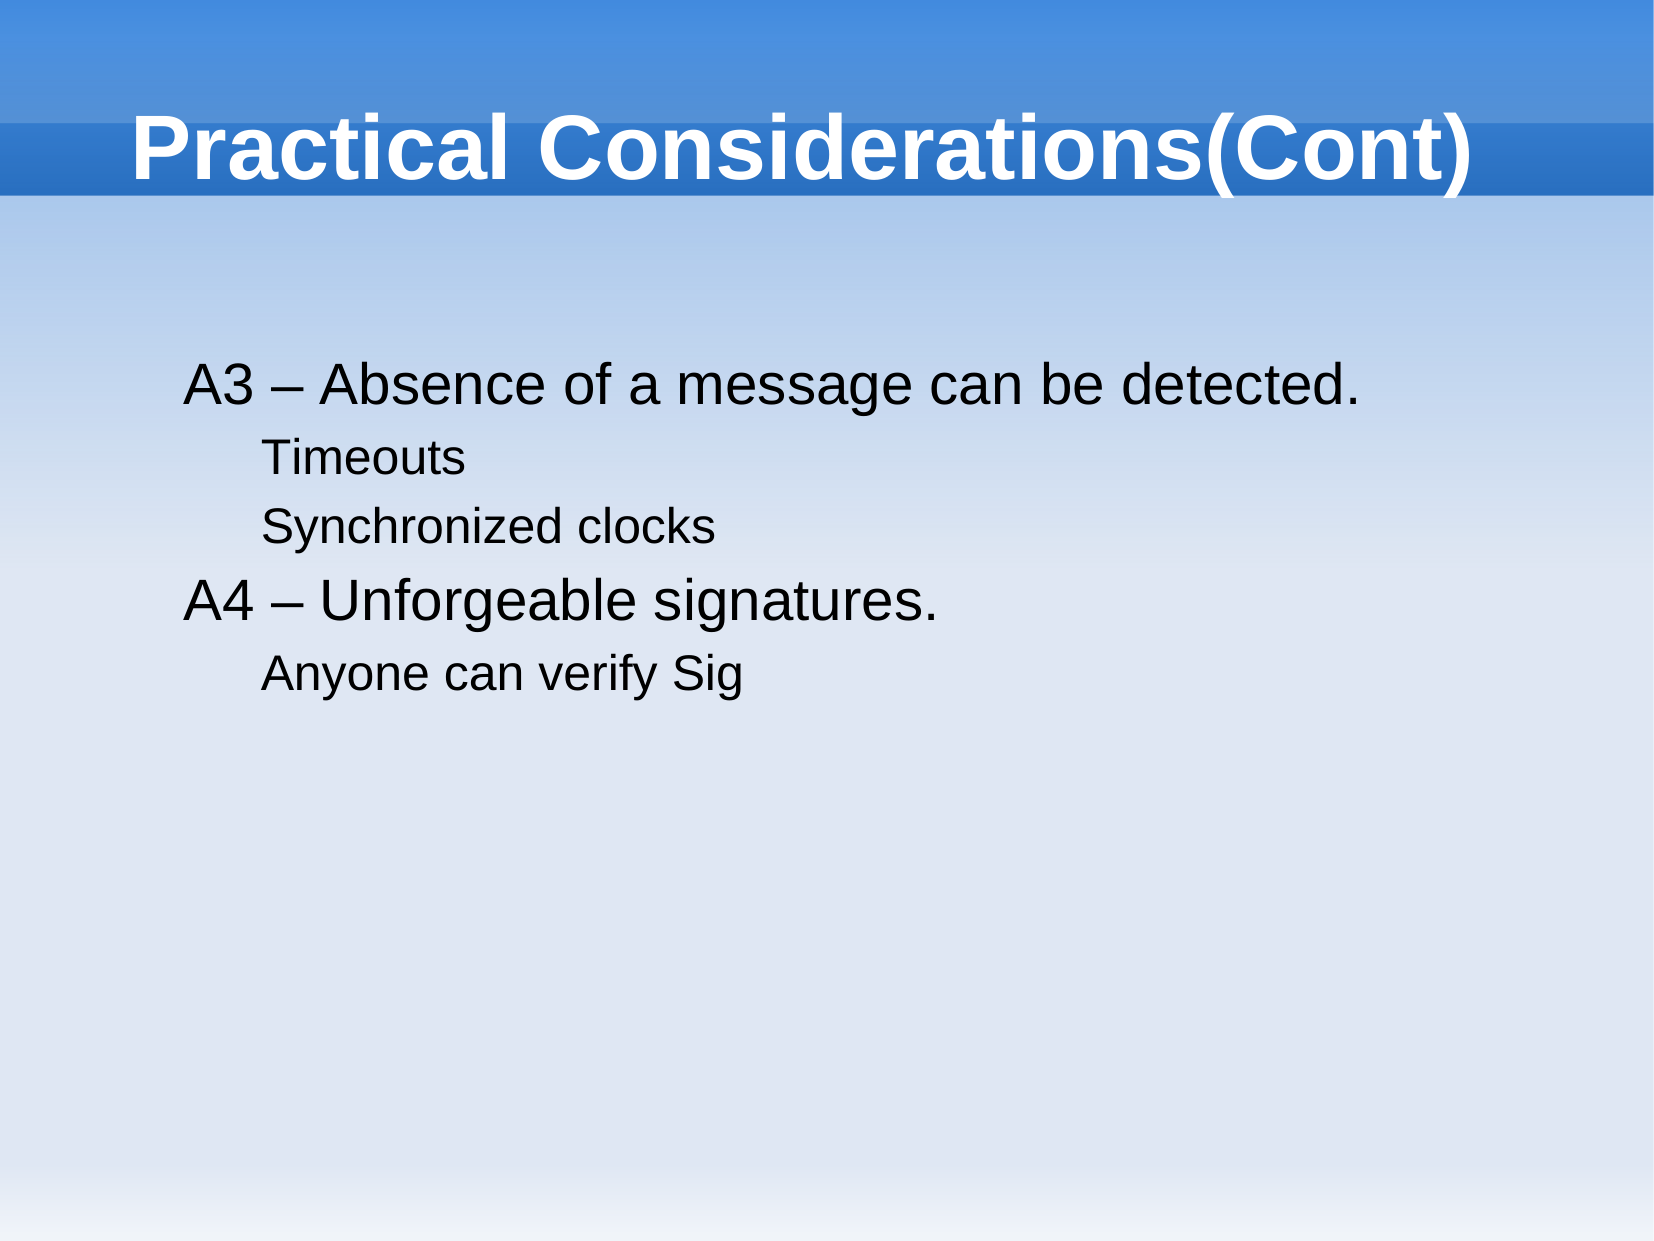

# Practical Considerations(Cont)
A3 – Absence of a message can be detected.
Timeouts
Synchronized clocks
A4 – Unforgeable signatures.
Anyone can verify Sig